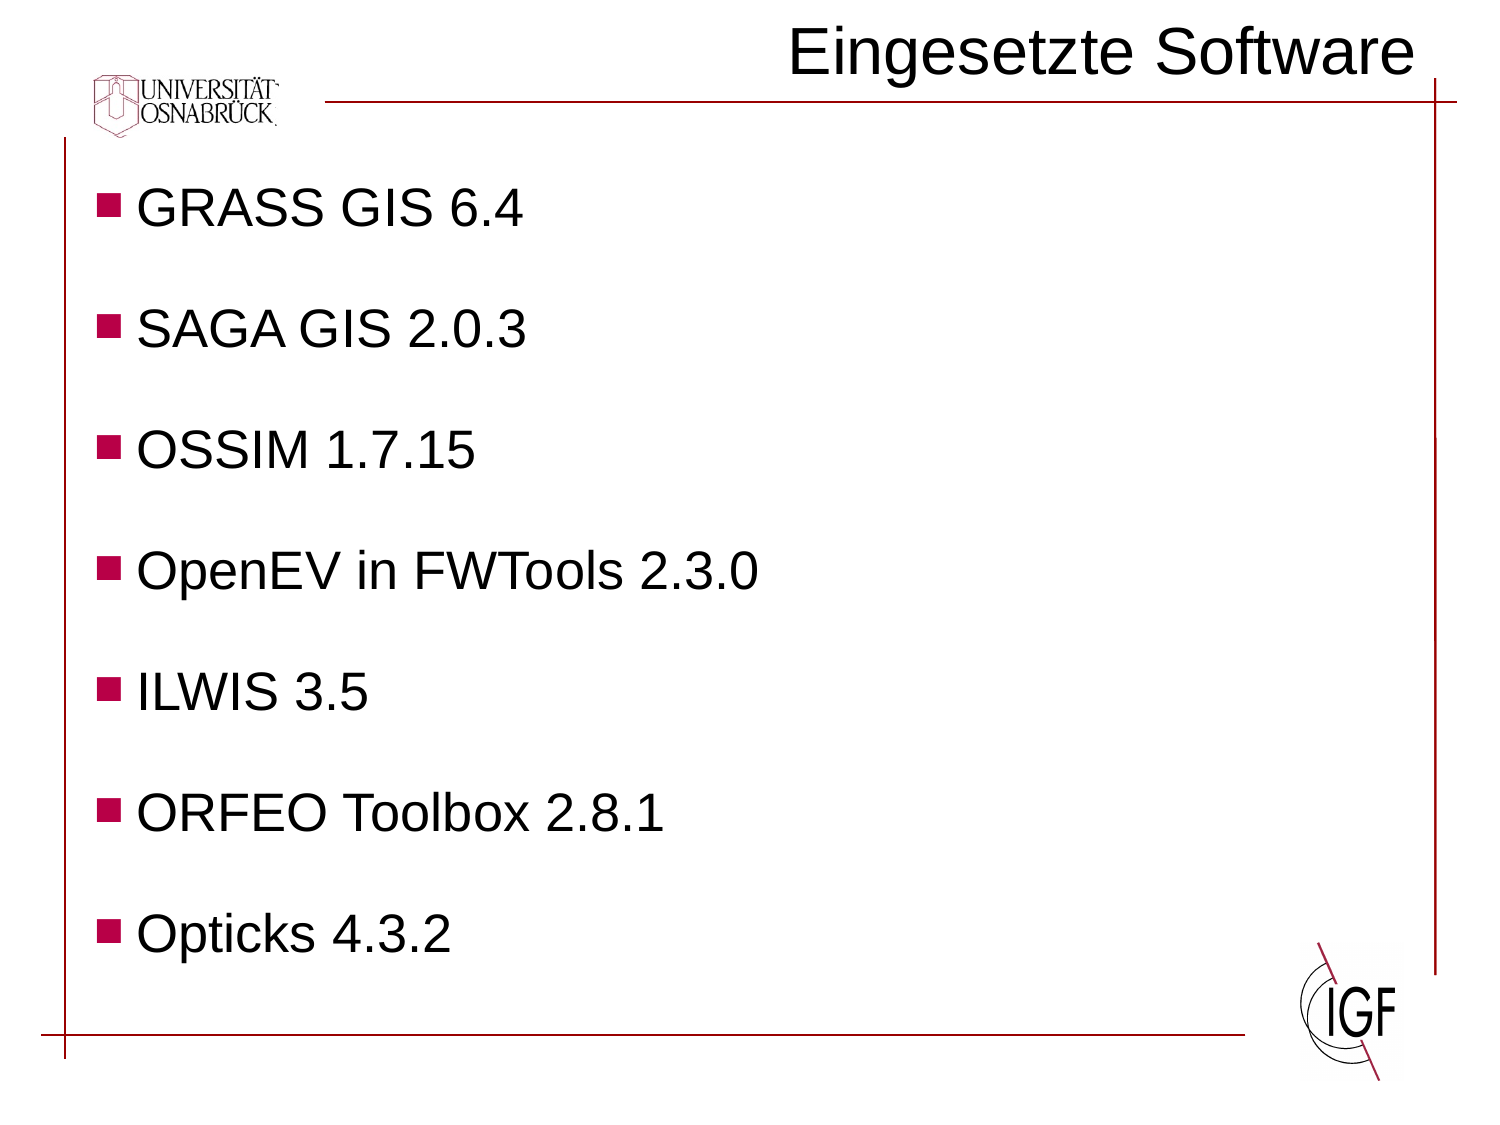

# Eingesetzte Software
 GRASS GIS 6.4
 SAGA GIS 2.0.3
 OSSIM 1.7.15
 OpenEV in FWTools 2.3.0
 ILWIS 3.5
 ORFEO Toolbox 2.8.1
 Opticks 4.3.2